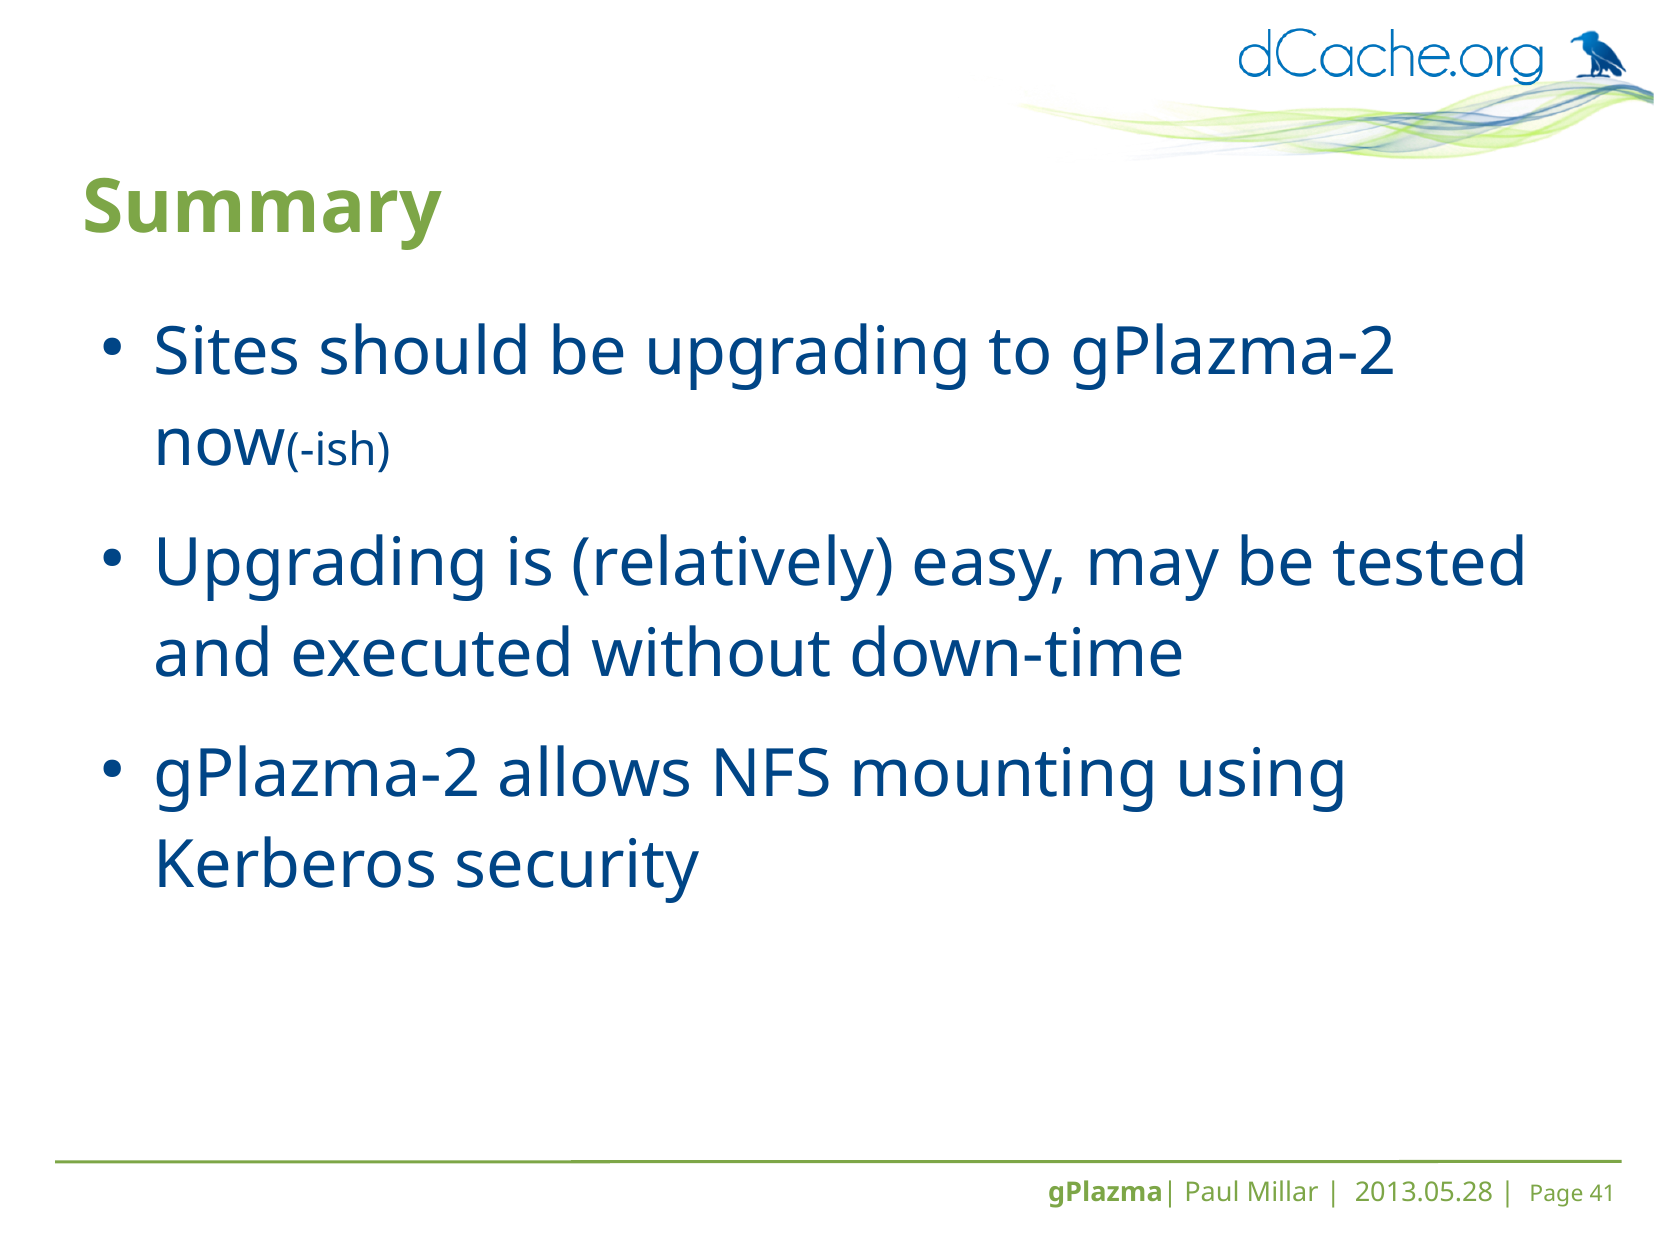

# Summary
Sites should be upgrading to gPlazma-2 now(-ish)
Upgrading is (relatively) easy, may be tested and executed without down-time
gPlazma-2 allows NFS mounting using Kerberos security
41